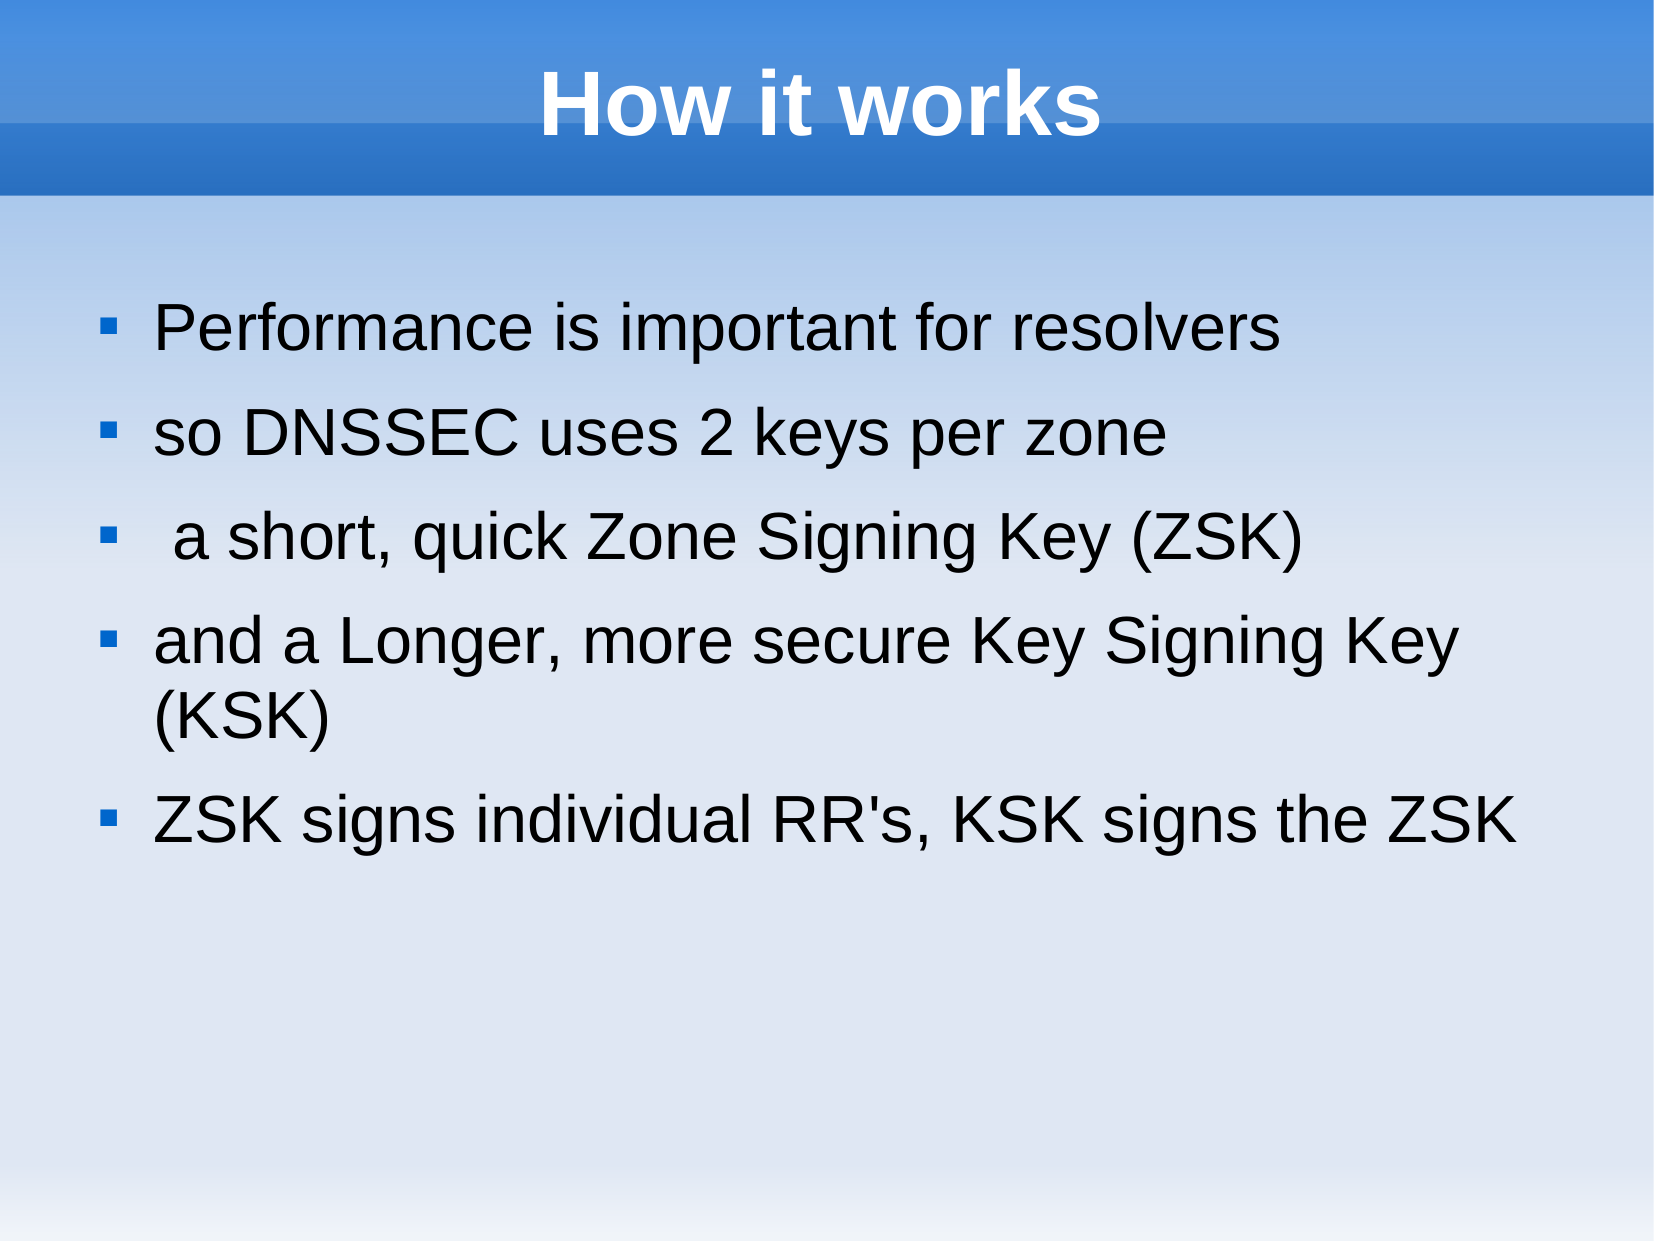

# How it works
Performance is important for resolvers
so DNSSEC uses 2 keys per zone
 a short, quick Zone Signing Key (ZSK)
and a Longer, more secure Key Signing Key (KSK)
ZSK signs individual RR's, KSK signs the ZSK